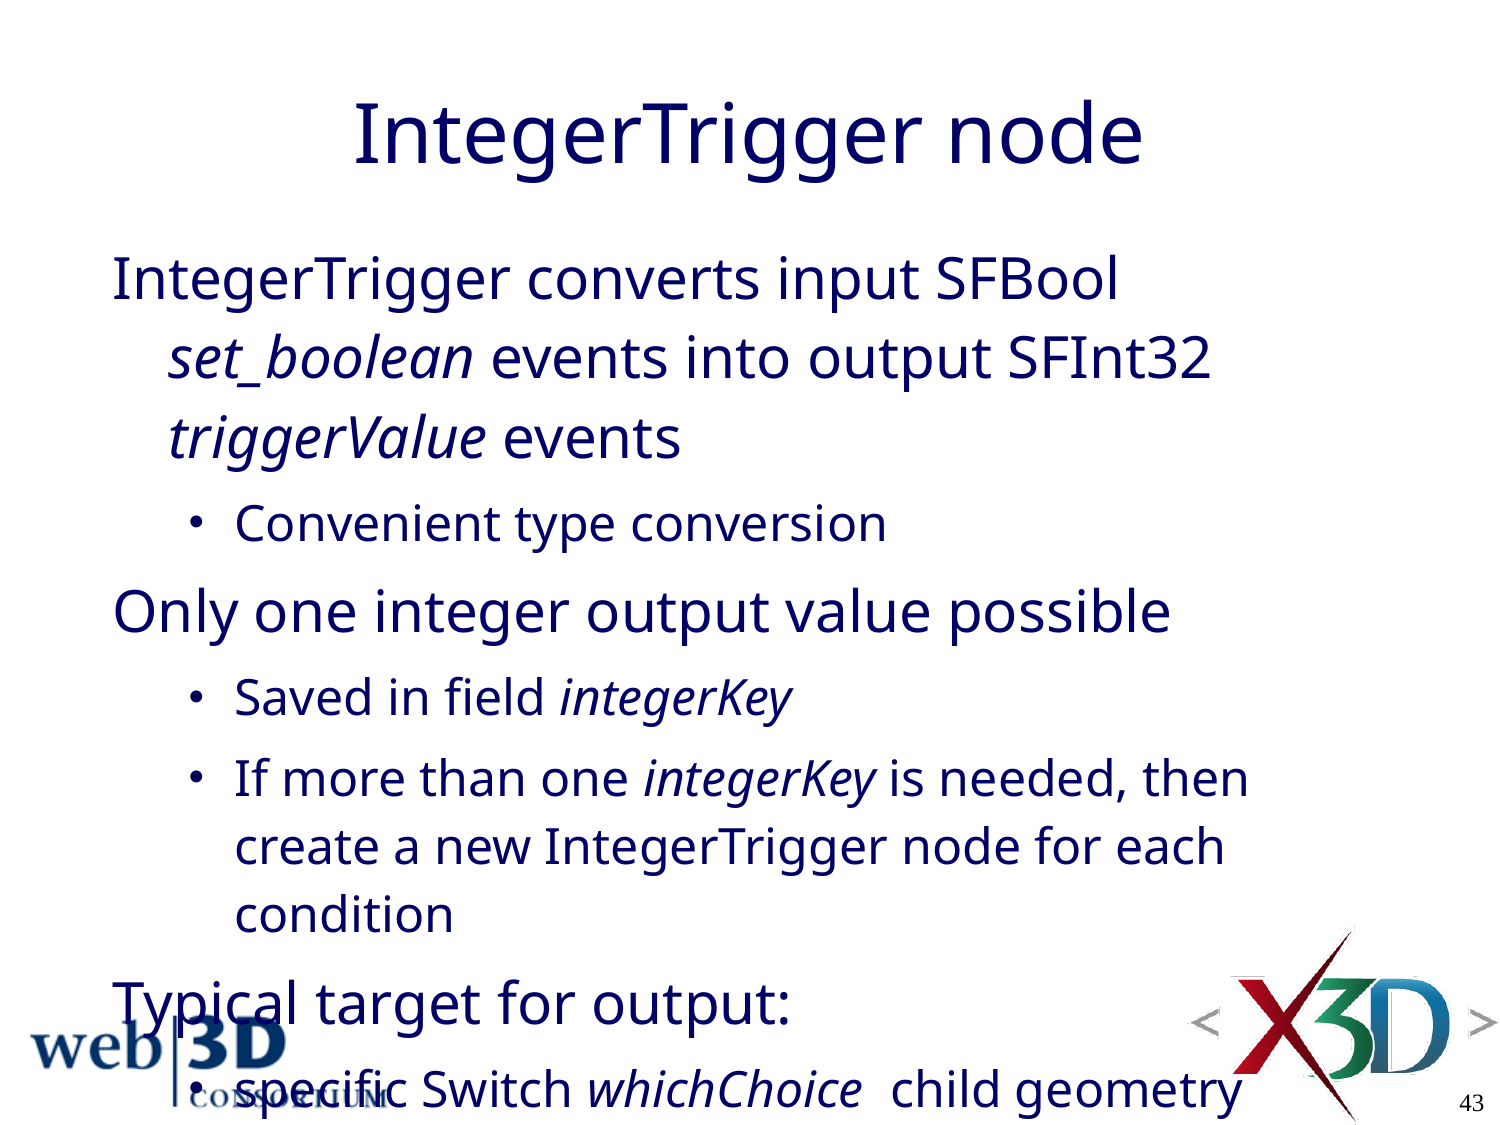

# IntegerTrigger node
IntegerTrigger converts input SFBool set_boolean events into output SFInt32 triggerValue events
Convenient type conversion
Only one integer output value possible
Saved in field integerKey
If more than one integerKey is needed, then create a new IntegerTrigger node for each condition
Typical target for output:
specific Switch whichChoice child geometry